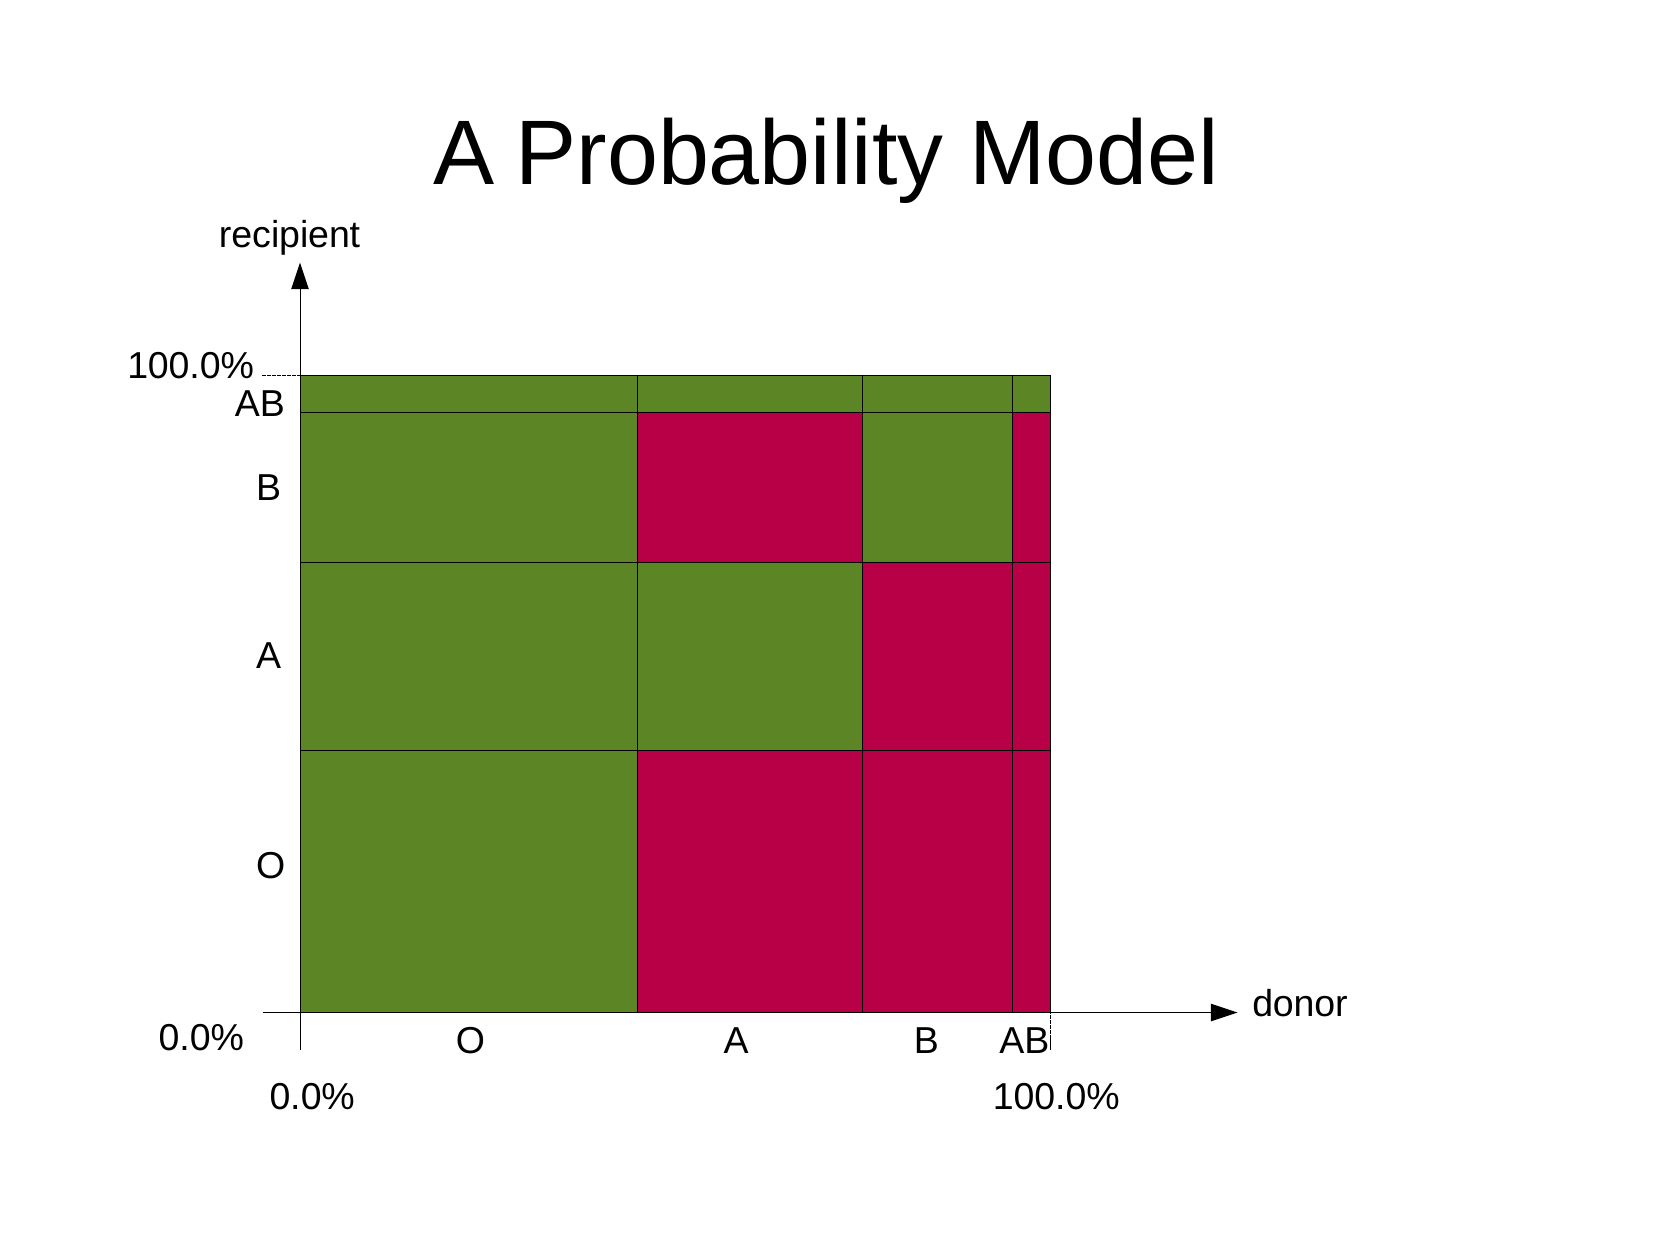

# A Probability Model
recipient
100.0%
 0.0%
AB
 B
 A
 O
donor
 O A B AB
0.0% 100.0%